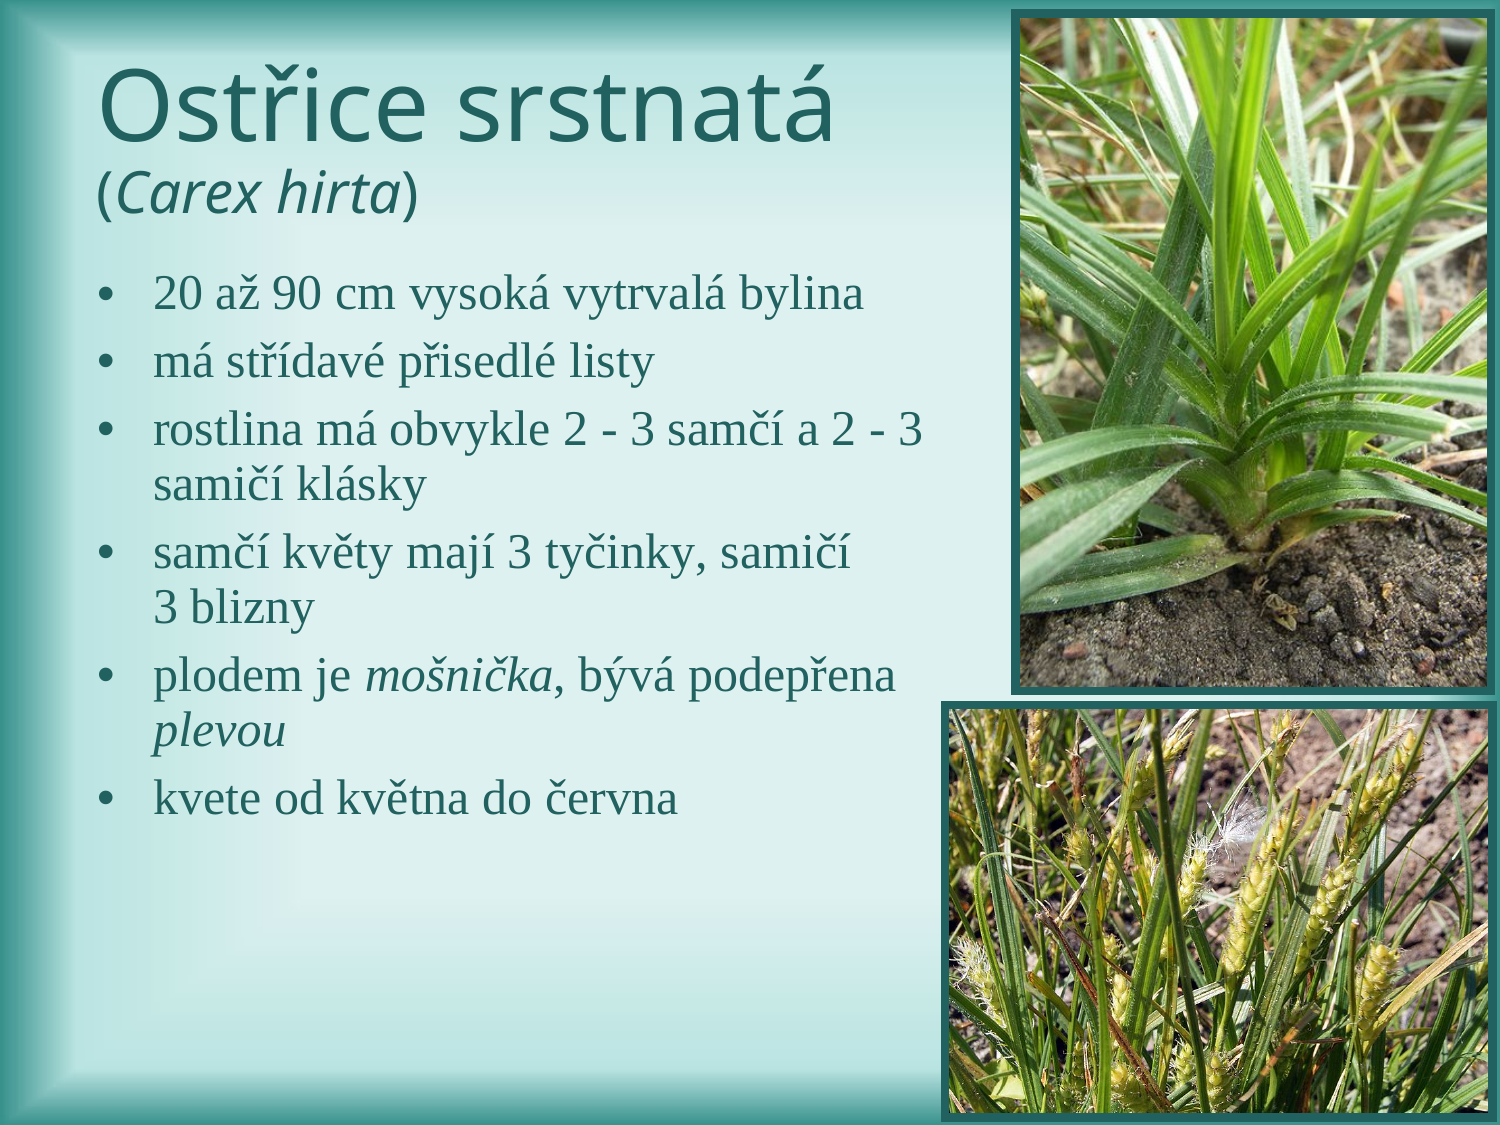

Ostřice srstnatá
(Carex hirta)
# 20 až 90 cm vysoká vytrvalá bylina
má střídavé přisedlé listy
rostlina má obvykle 2 - 3 samčí a 2 - 3 samičí klásky
samčí květy mají 3 tyčinky, samičí
3 blizny
plodem je mošnička, bývá podepřena plevou
kvete od května do června